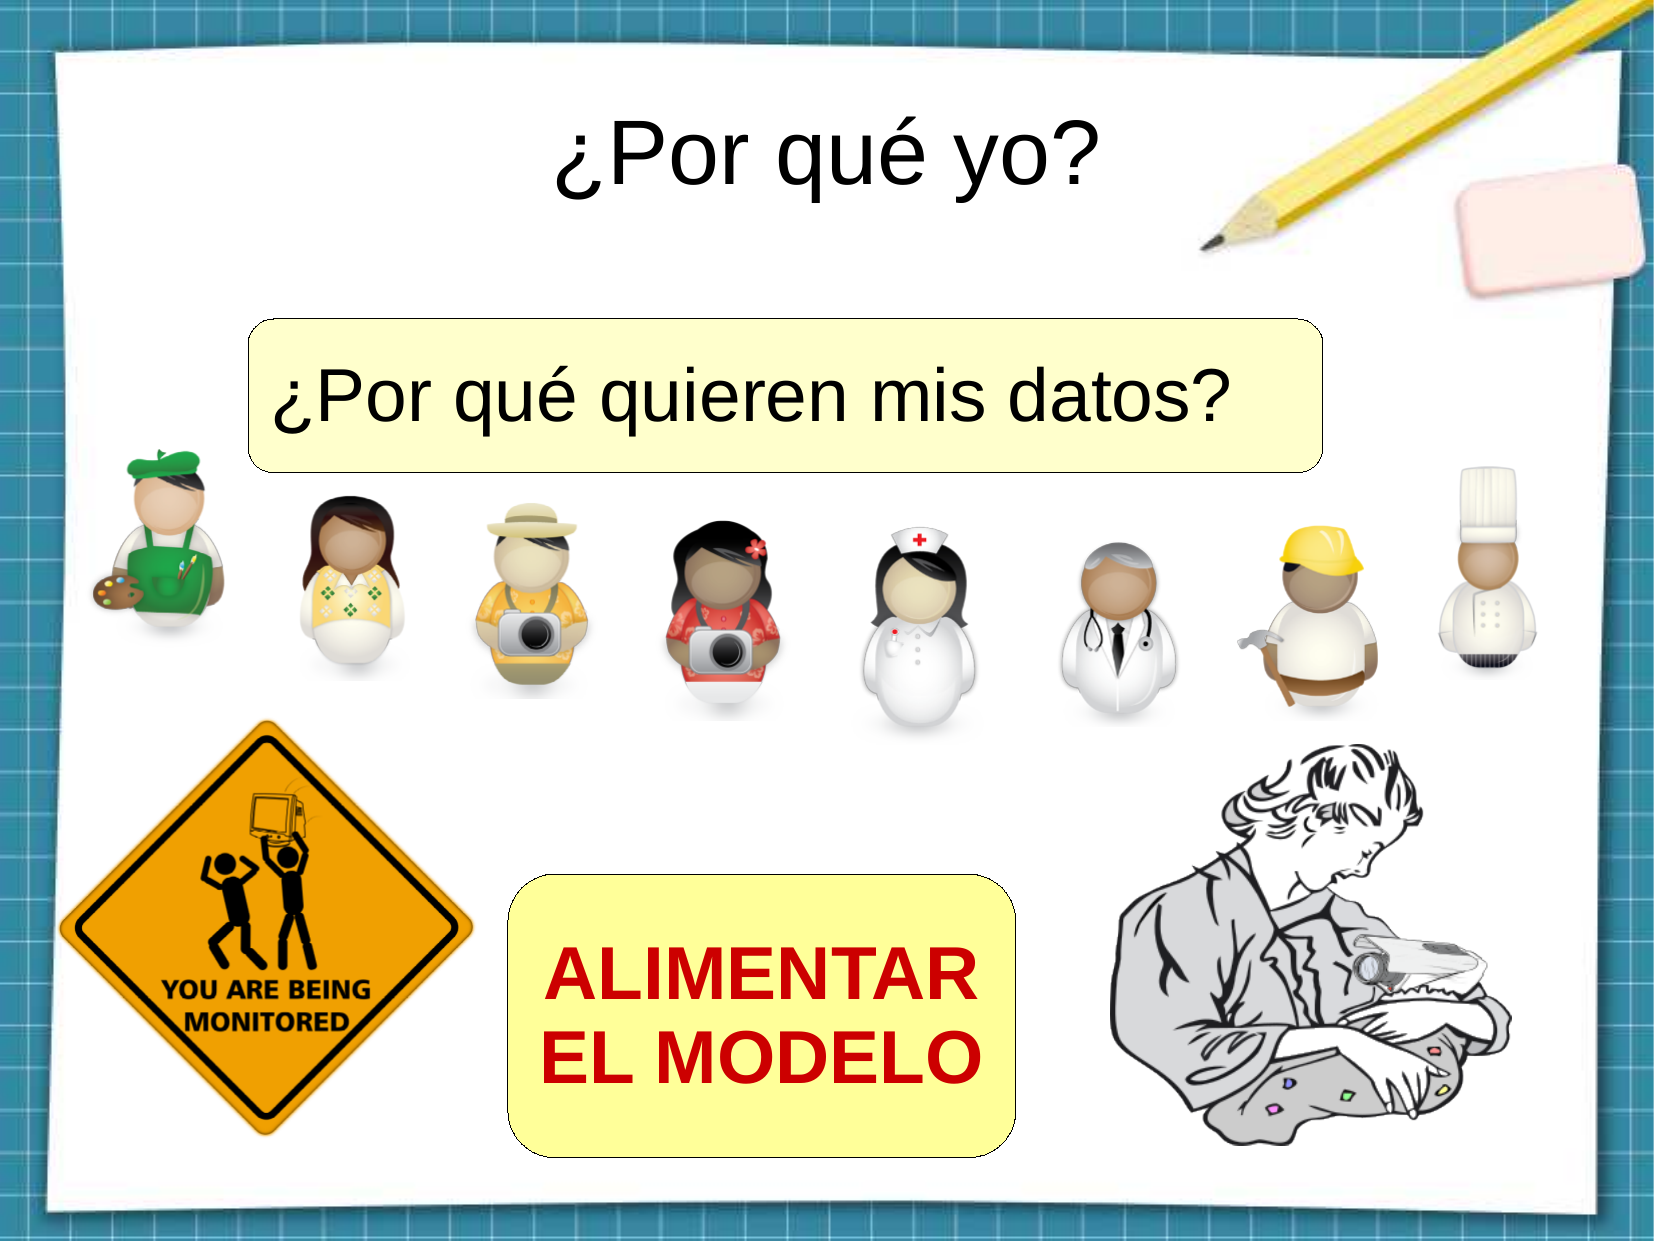

# ¿Por qué yo?
¿Por qué quieren mis datos?
ALIMENTAR
EL MODELO